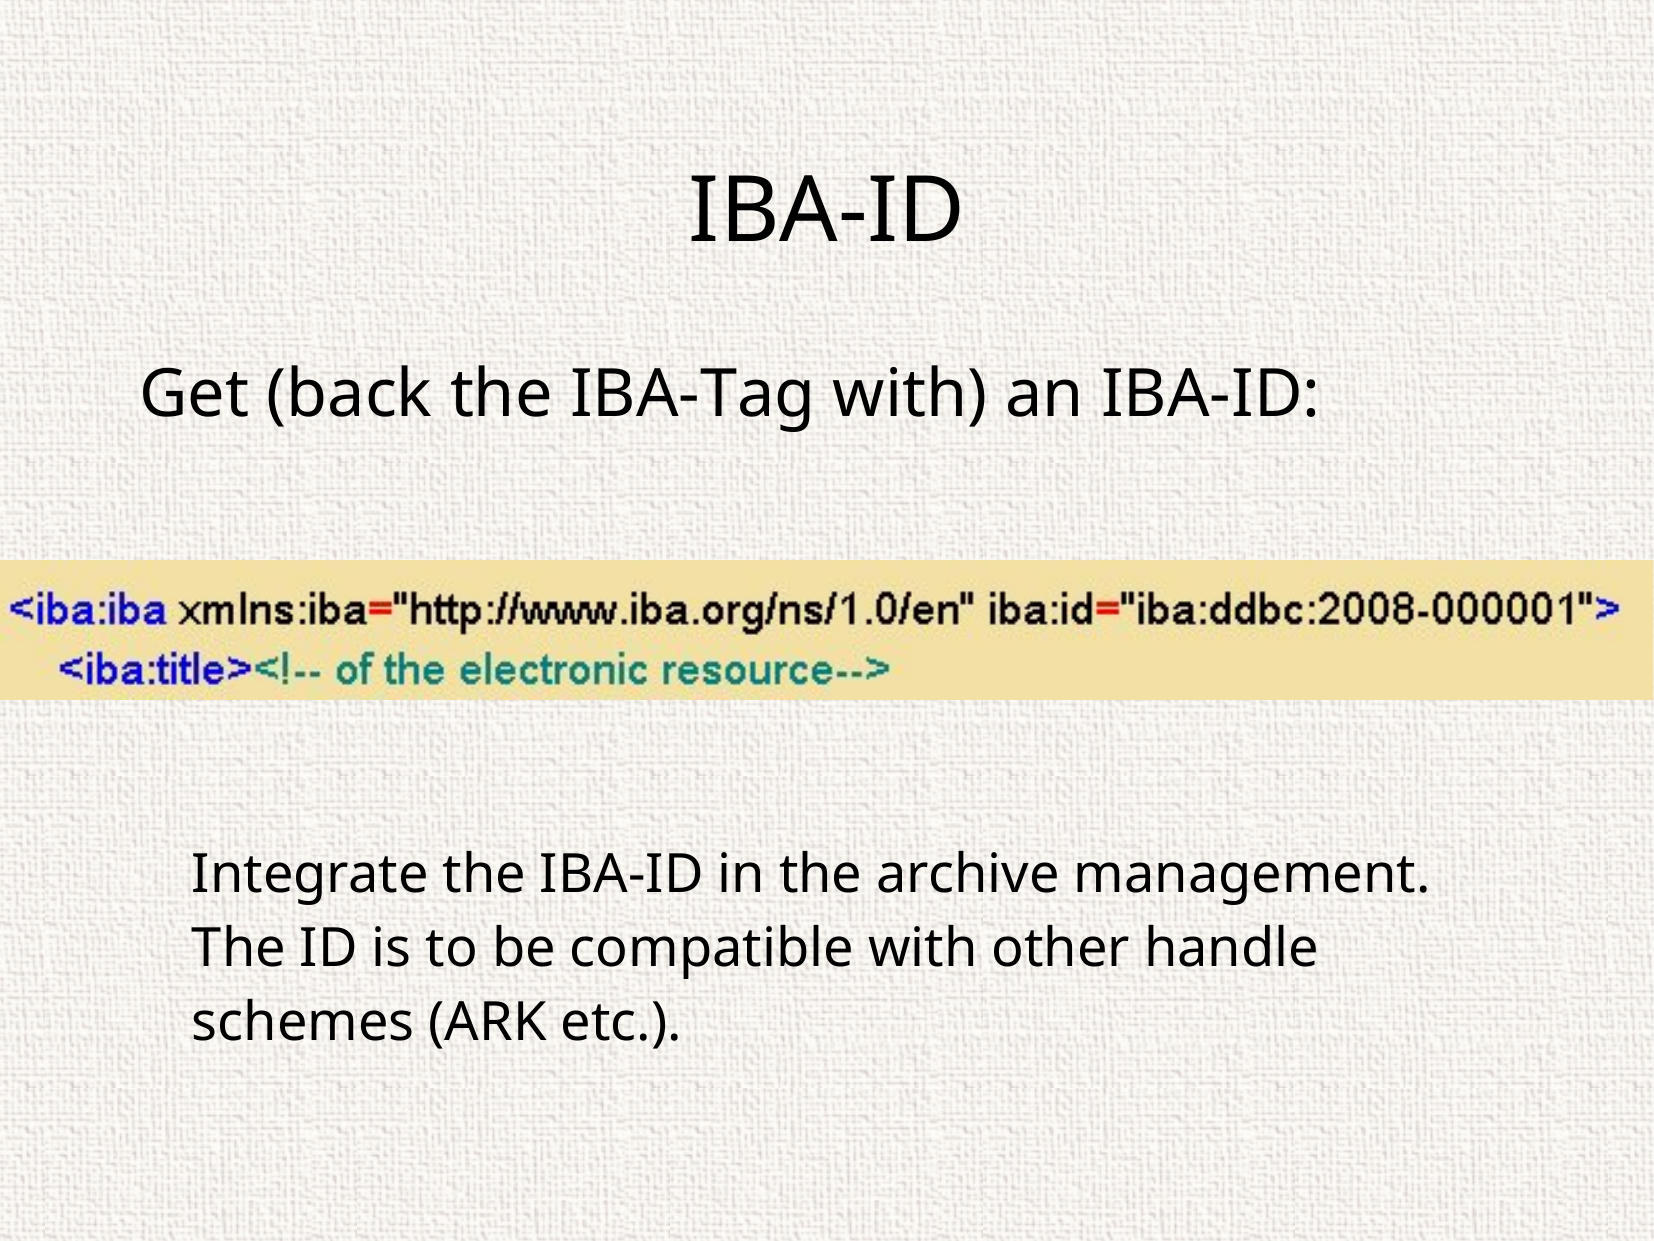

# IBA-ID
Get (back the IBA-Tag with) an IBA-ID:
Integrate the IBA-ID in the archive management.
The ID is to be compatible with other handle schemes (ARK etc.).